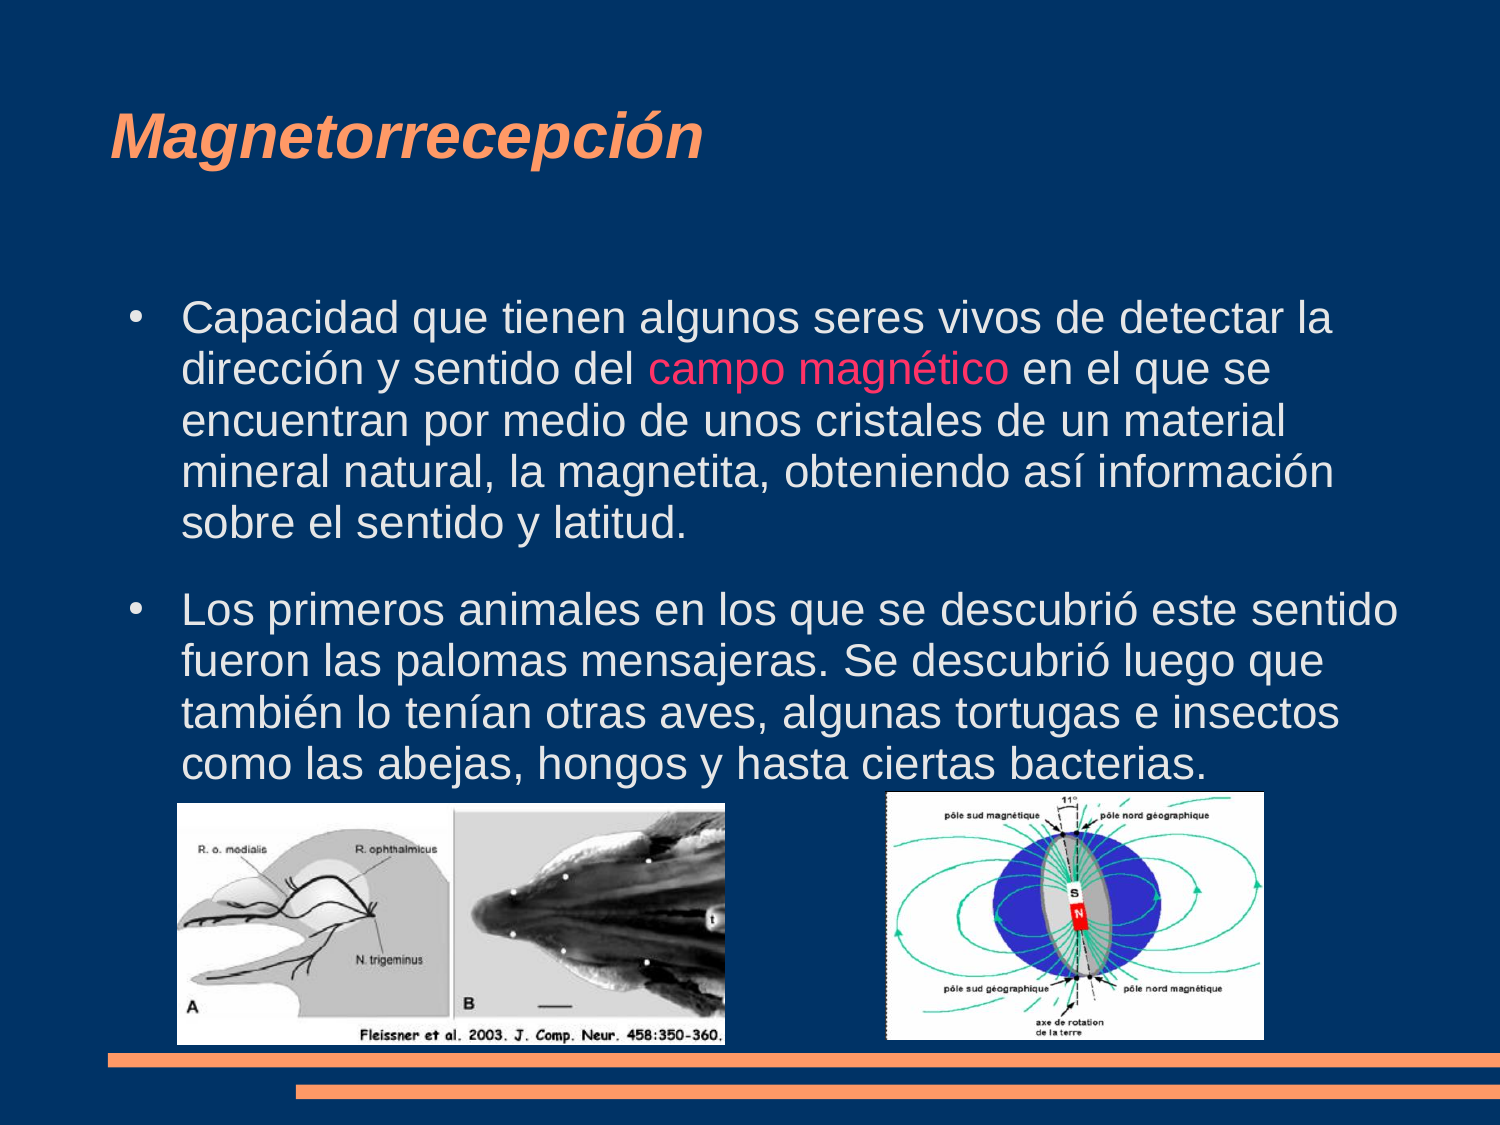

# Magnetorrecepción
Capacidad que tienen algunos seres vivos de detectar la dirección y sentido del campo magnético en el que se encuentran por medio de unos cristales de un material mineral natural, la magnetita, obteniendo así información sobre el sentido y latitud.
Los primeros animales en los que se descubrió este sentido fueron las palomas mensajeras. Se descubrió luego que también lo tenían otras aves, algunas tortugas e insectos como las abejas, hongos y hasta ciertas bacterias.